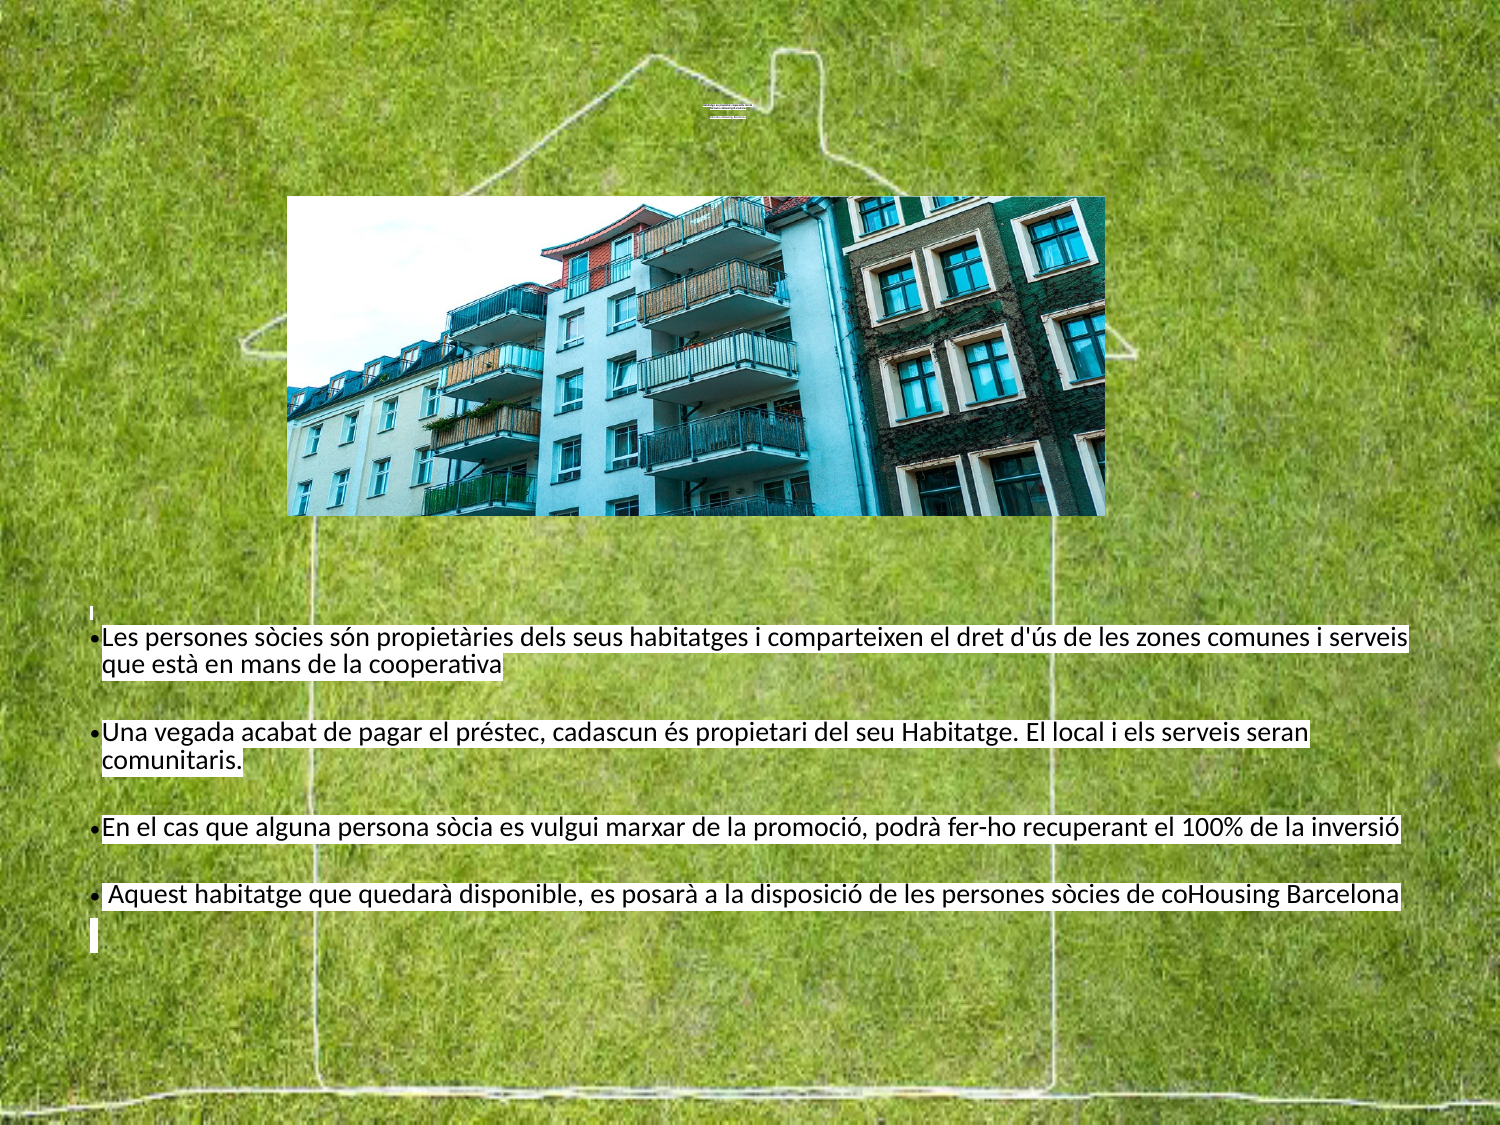

# Habitatge en propietat cooperatiu mixte Fórmula coHousing Barcelona Fórmula coHousing Barcelona
Les persones sòcies són propietàries dels seus habitatges i comparteixen el dret d'ús de les zones comunes i serveis que està en mans de la cooperativa
Una vegada acabat de pagar el préstec, cadascun és propietari del seu Habitatge. El local i els serveis seran comunitaris.
En el cas que alguna persona sòcia es vulgui marxar de la promoció, podrà fer-ho recuperant el 100% de la inversió
 Aquest habitatge que quedarà disponible, es posarà a la disposició de les persones sòcies de coHousing Barcelona